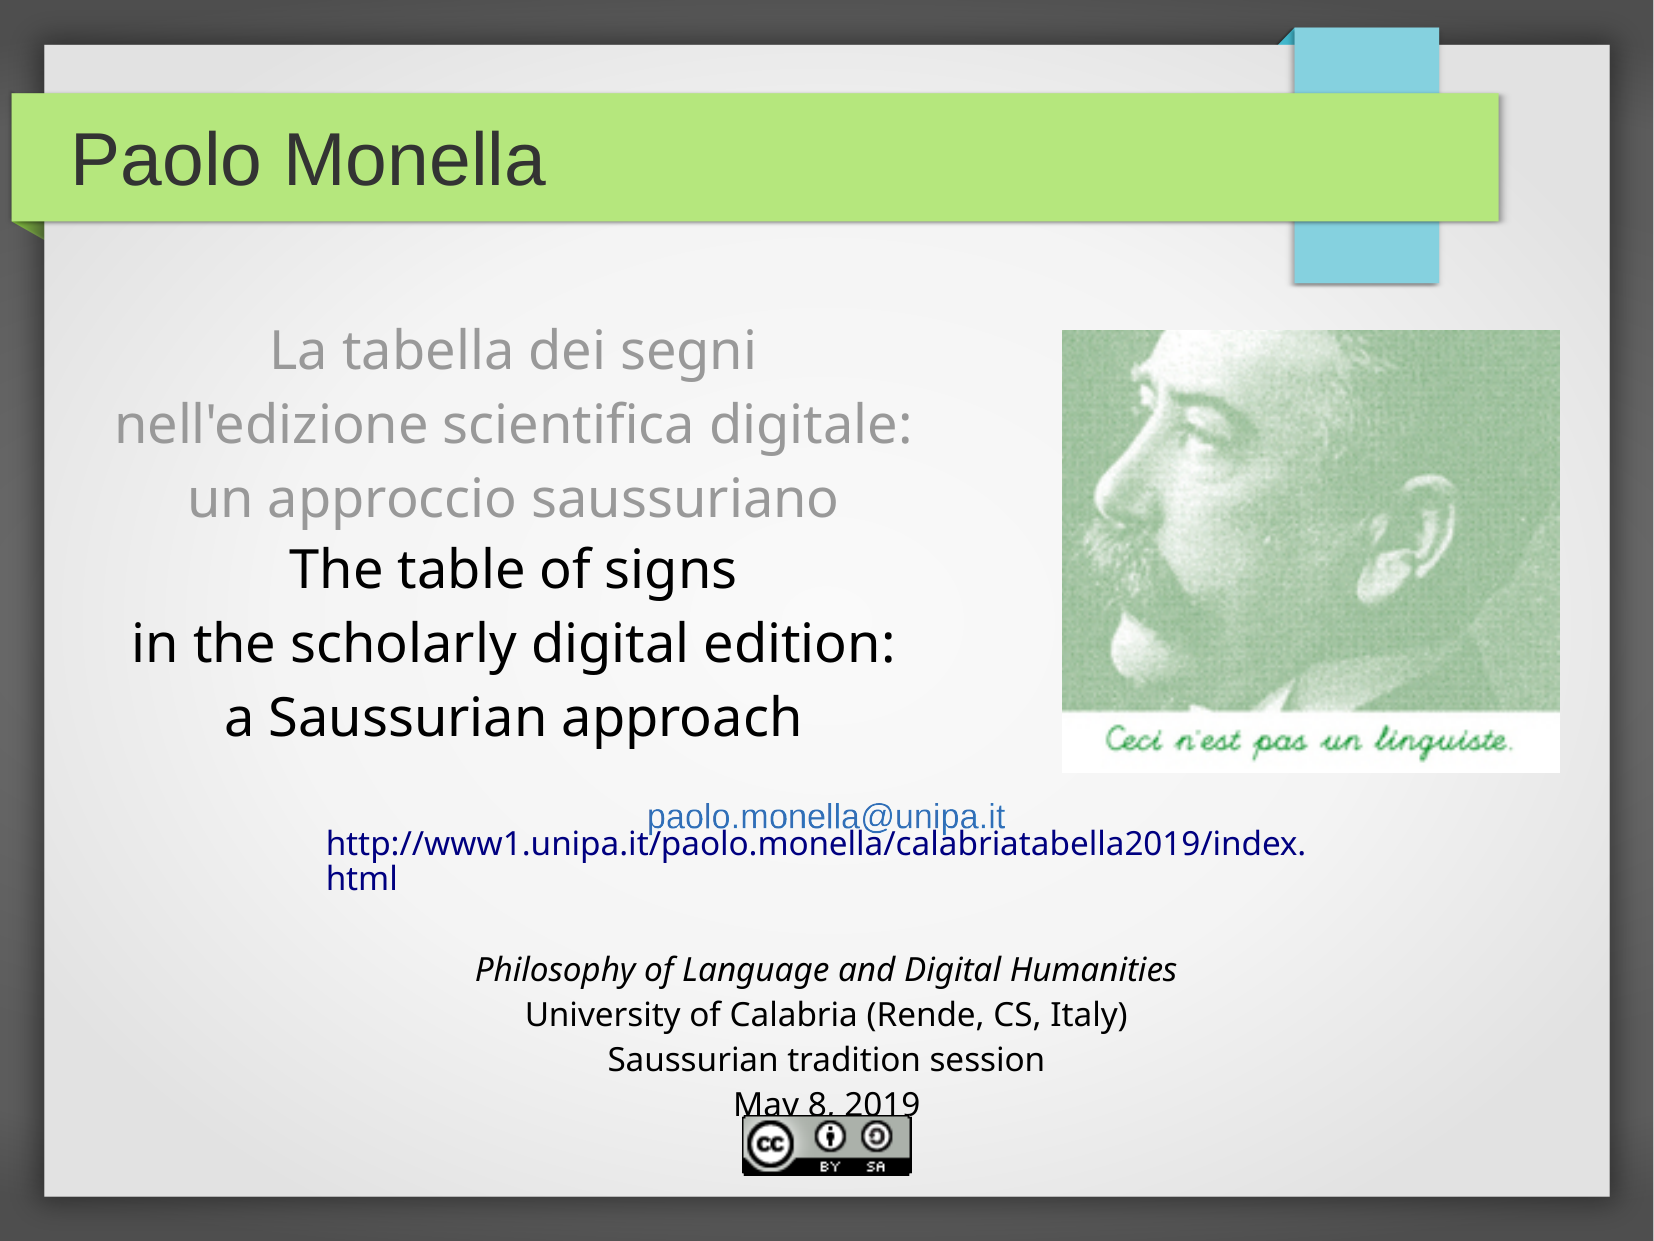

# Paolo Monella
La tabella dei segni
nell'edizione scientifica digitale:
un approccio saussuriano
The table of signs
in the scholarly digital edition:
a Saussurian approach
http://www1.unipa.it/paolo.monella/calabriatabella2019/index.html
Philosophy of Language and Digital Humanities
University of Calabria (Rende, CS, Italy)
Saussurian tradition session
May 8, 2019